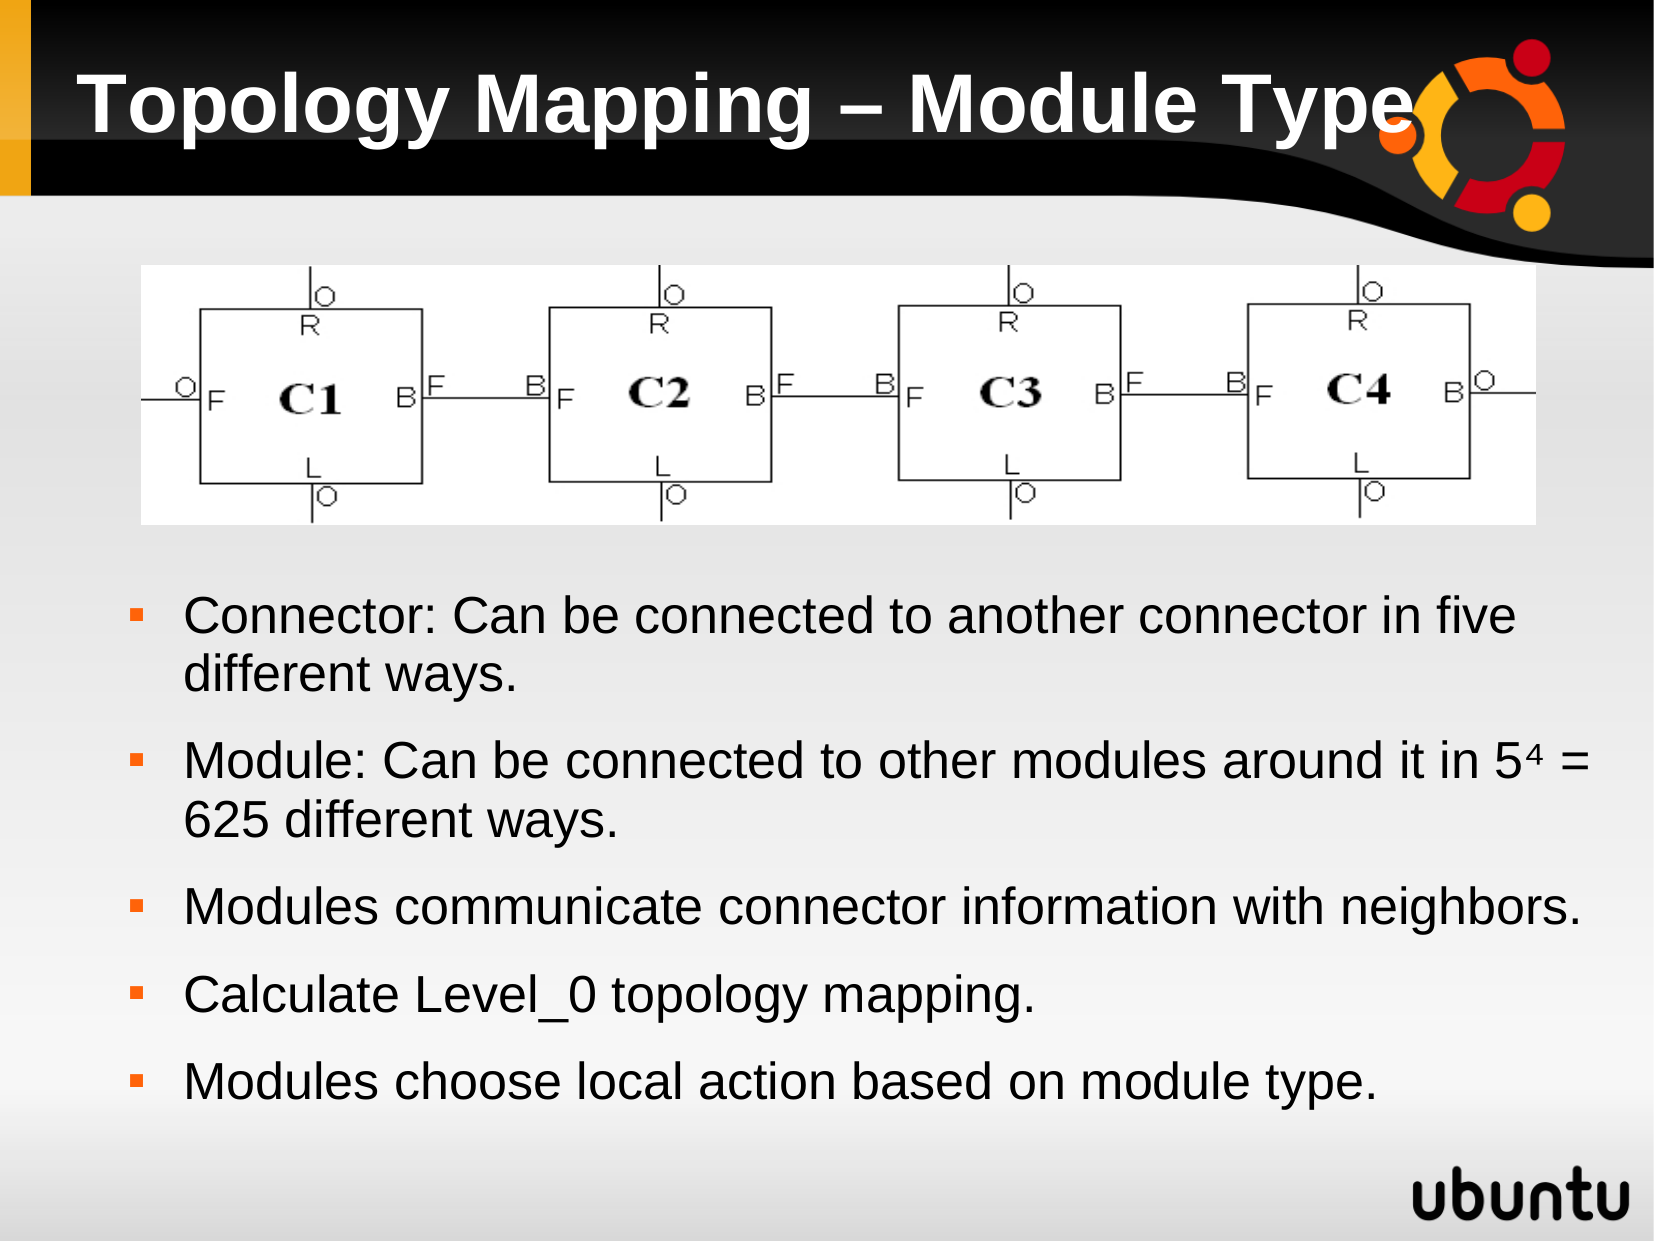

# Topology Mapping – Module Type
Connector: Can be connected to another connector in five different ways.
Module: Can be connected to other modules around it in 5⁴ = 625 different ways.
Modules communicate connector information with neighbors.
Calculate Level_0 topology mapping.
Modules choose local action based on module type.